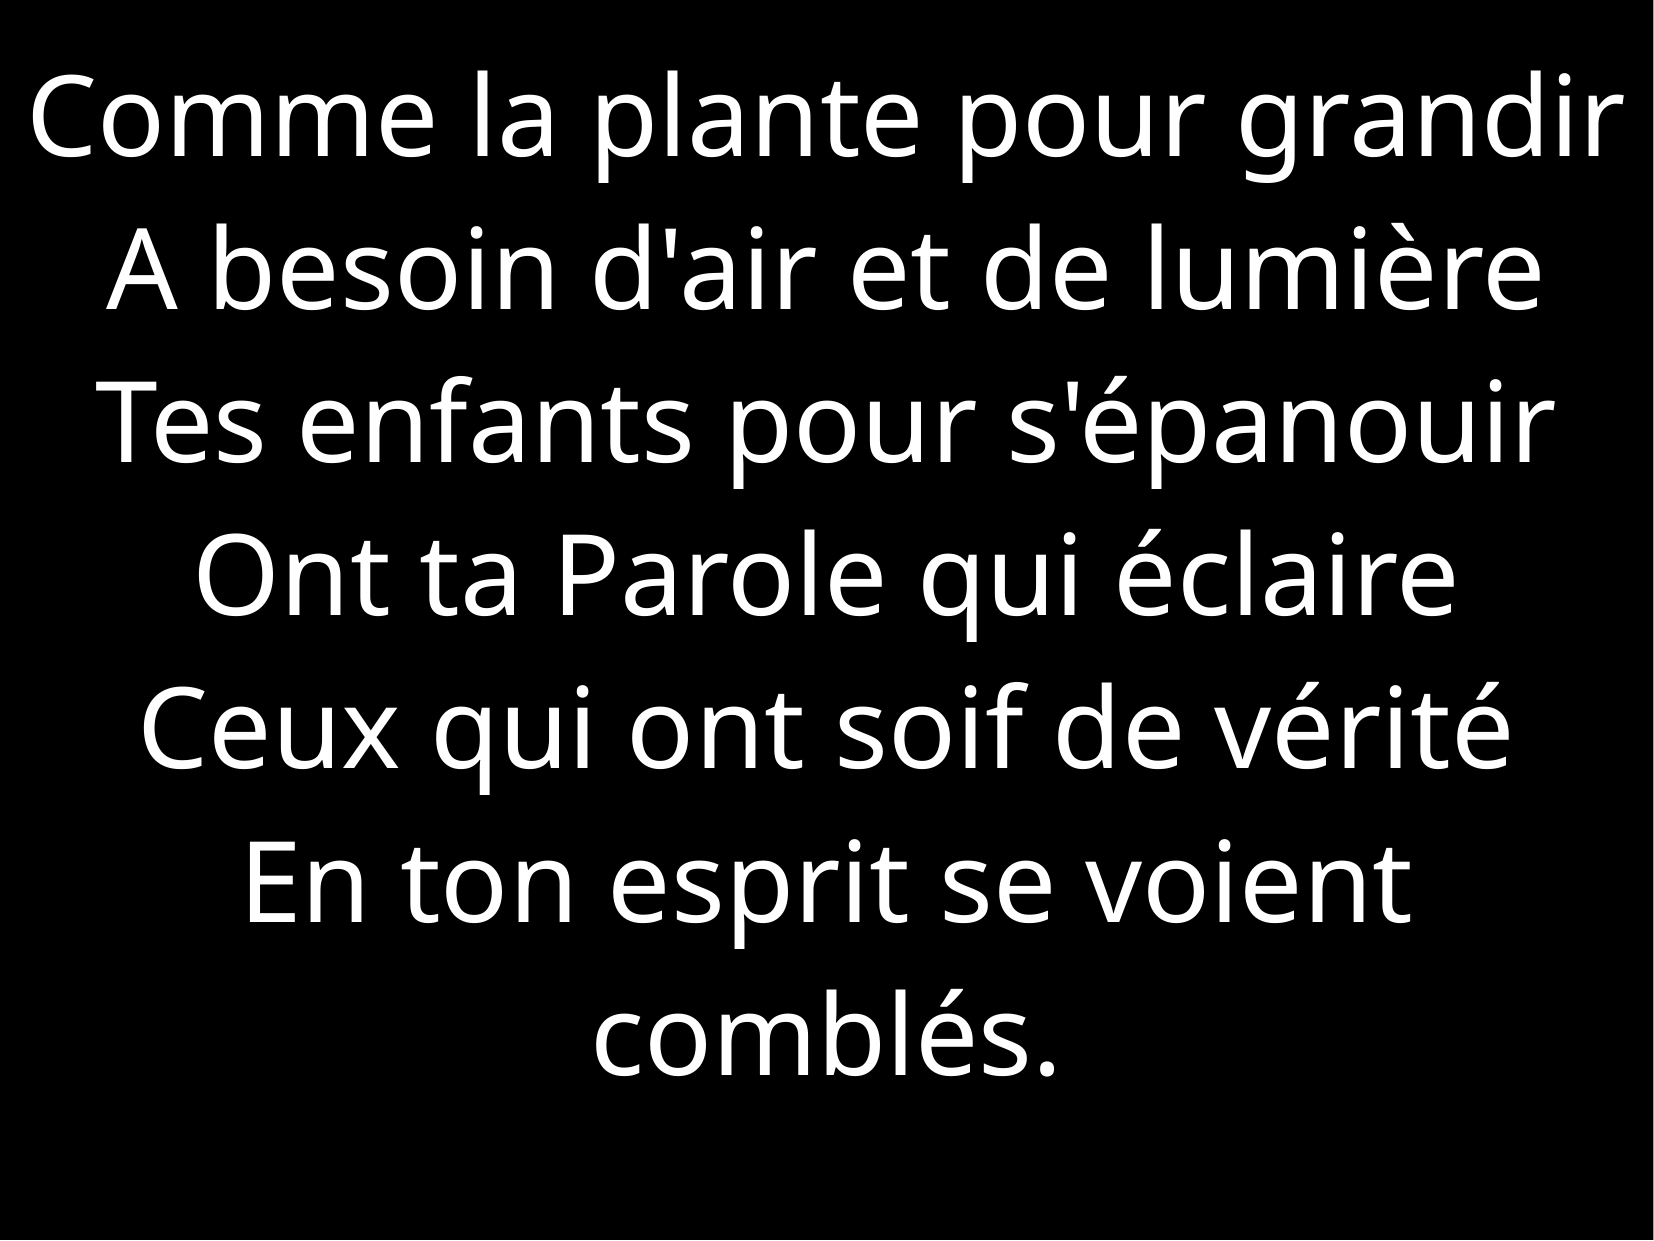

# Comme la plante pour grandir
A besoin d'air et de lumière
Tes enfants pour s'épanouir
Ont ta Parole qui éclaire
Ceux qui ont soif de vérité
En ton esprit se voient comblés.